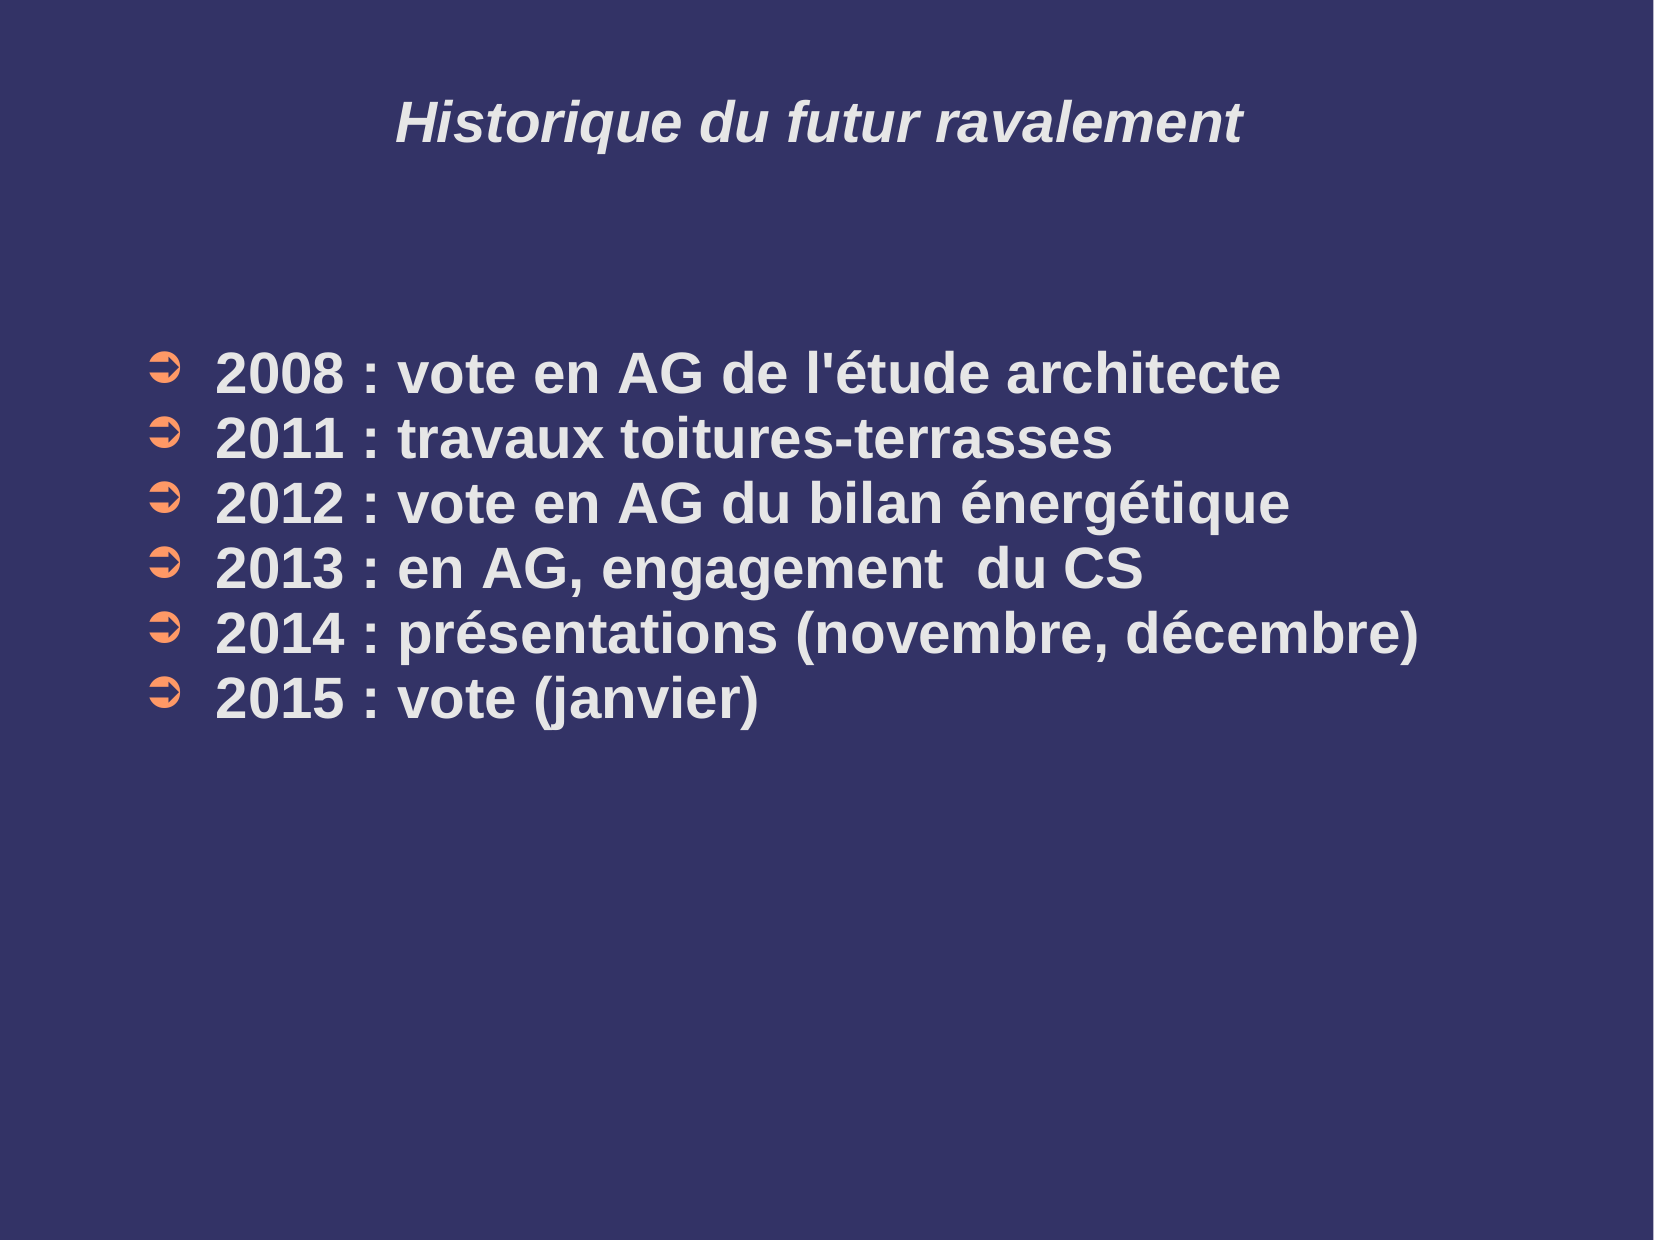

# Historique du futur ravalement
2008 : vote en AG de l'étude architecte
2011 : travaux toitures-terrasses
2012 : vote en AG du bilan énergétique
2013 : en AG, engagement du CS
2014 : présentations (novembre, décembre)
2015 : vote (janvier)